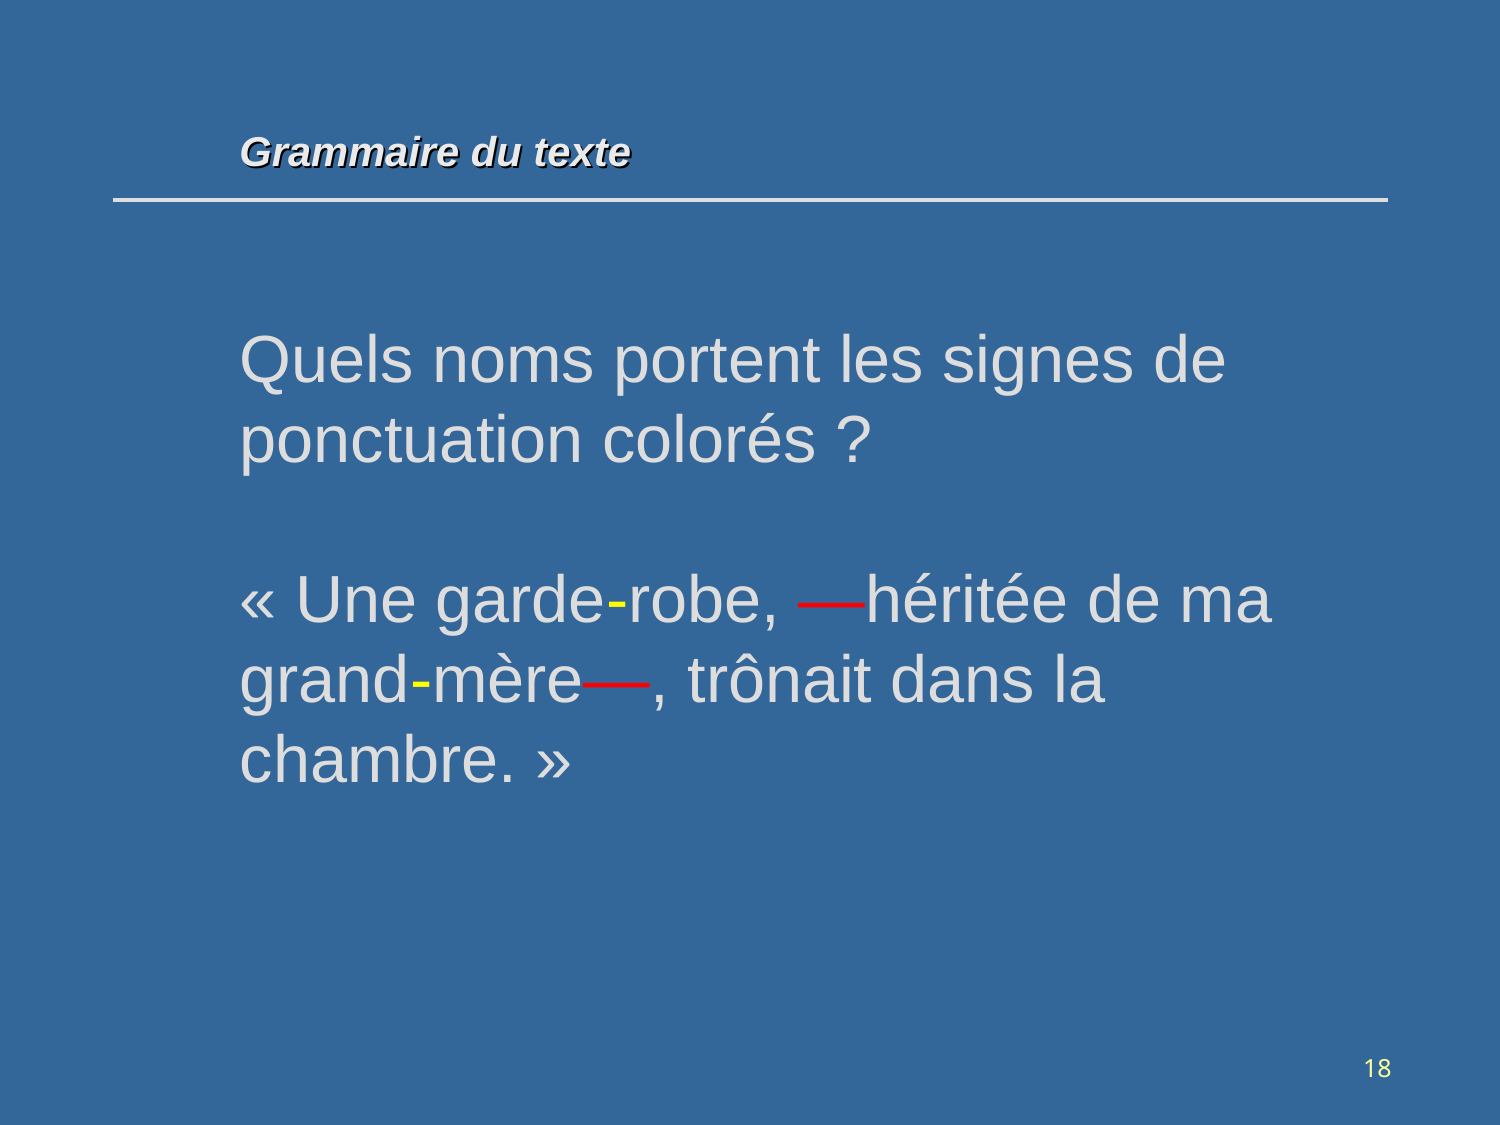

Grammaire du texte
Quels noms portent les signes de ponctuation colorés ?
« Une garde-robe, —héritée de ma grand-mère—, trônait dans la chambre. »
18